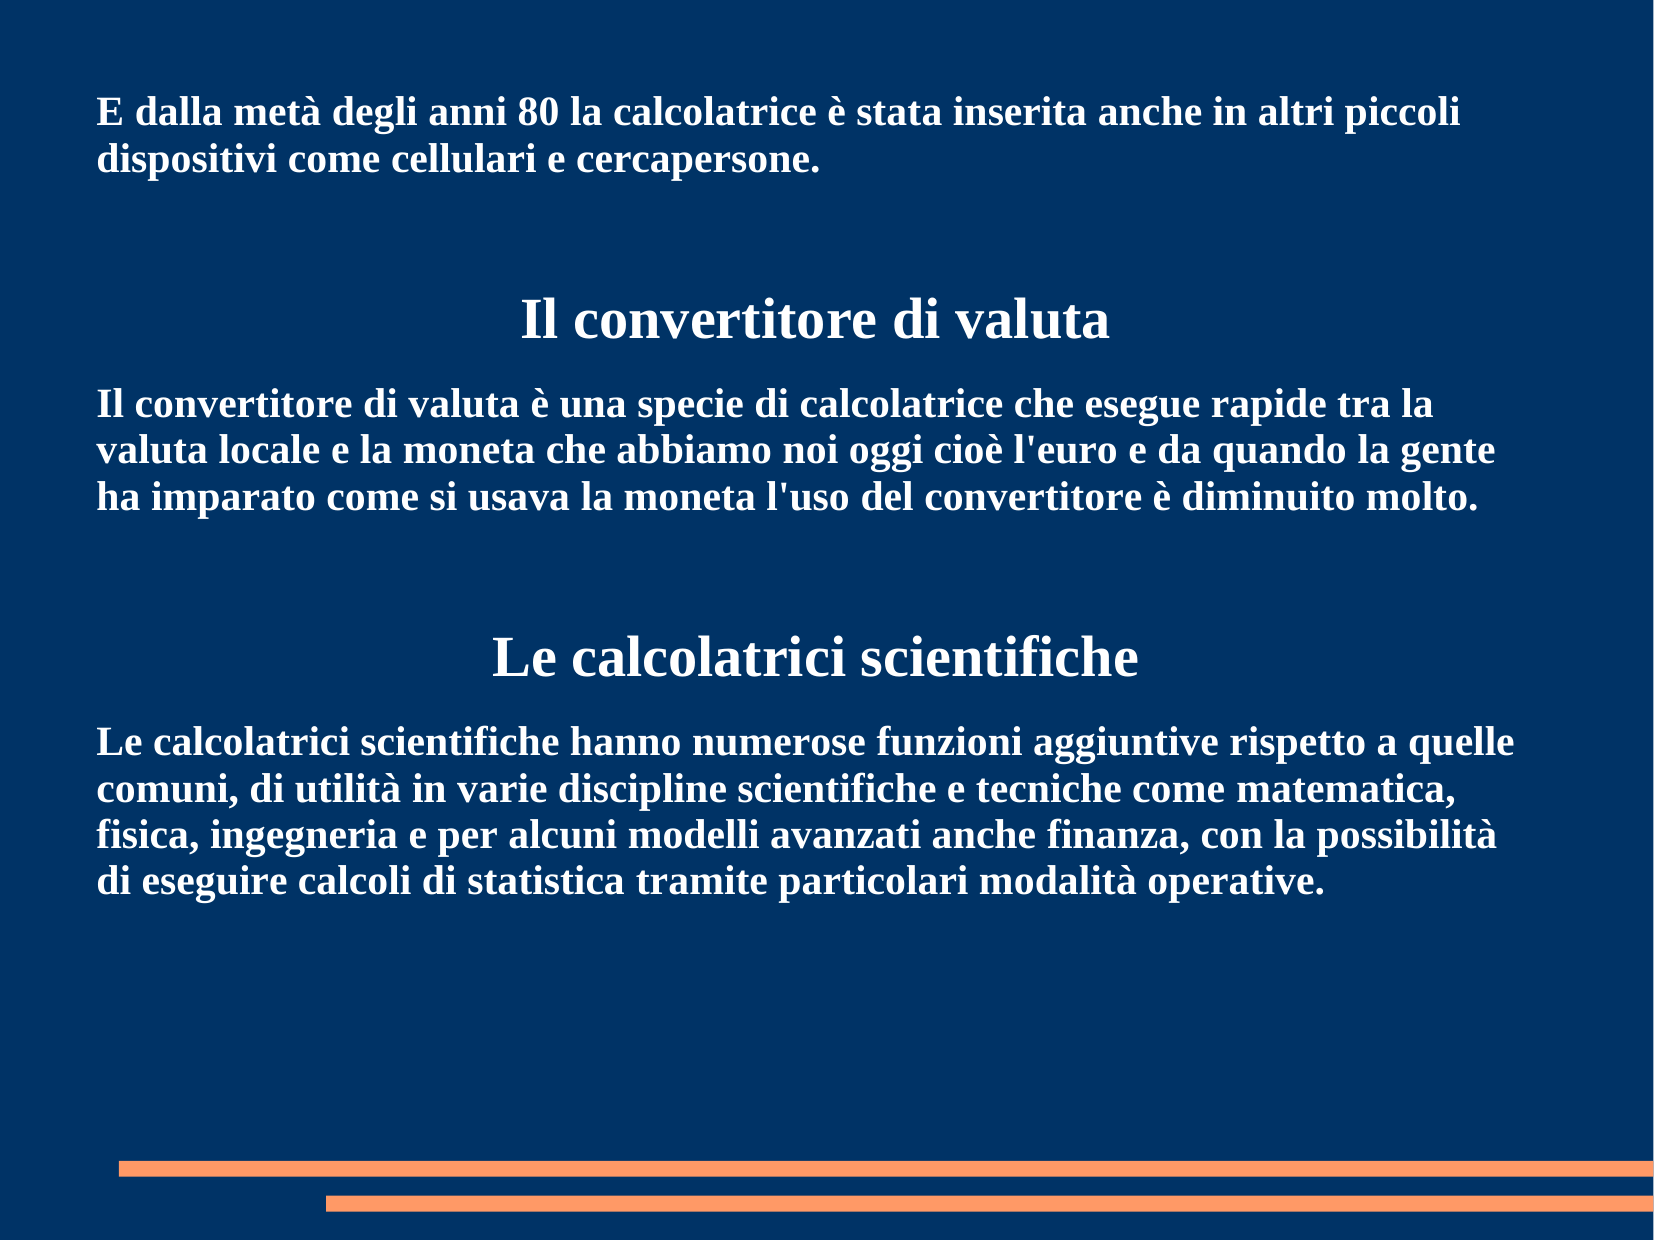

#
E dalla metà degli anni 80 la calcolatrice è stata inserita anche in altri piccoli dispositivi come cellulari e cercapersone.
Il convertitore di valuta
Il convertitore di valuta è una specie di calcolatrice che esegue rapide tra la valuta locale e la moneta che abbiamo noi oggi cioè l'euro e da quando la gente ha imparato come si usava la moneta l'uso del convertitore è diminuito molto.
Le calcolatrici scientifiche
Le calcolatrici scientifiche hanno numerose funzioni aggiuntive rispetto a quelle comuni, di utilità in varie discipline scientifiche e tecniche come matematica, fisica, ingegneria e per alcuni modelli avanzati anche finanza, con la possibilità di eseguire calcoli di statistica tramite particolari modalità operative.